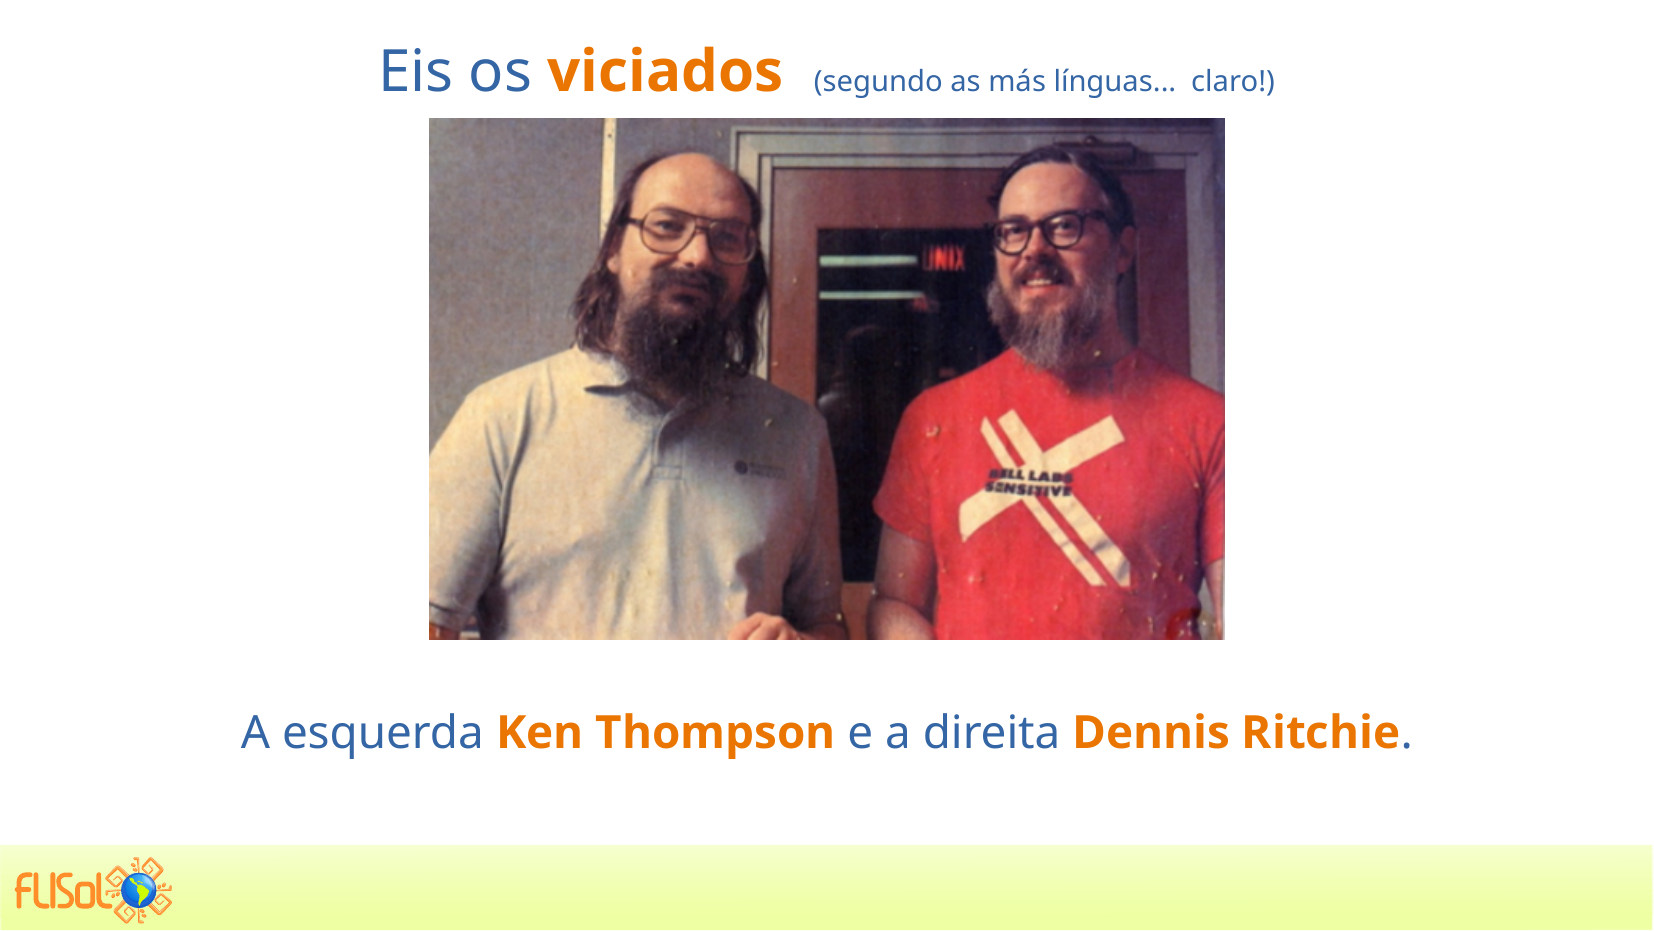

Eis os viciados (segundo as más línguas... claro!)
A esquerda Ken Thompson e a direita Dennis Ritchie.